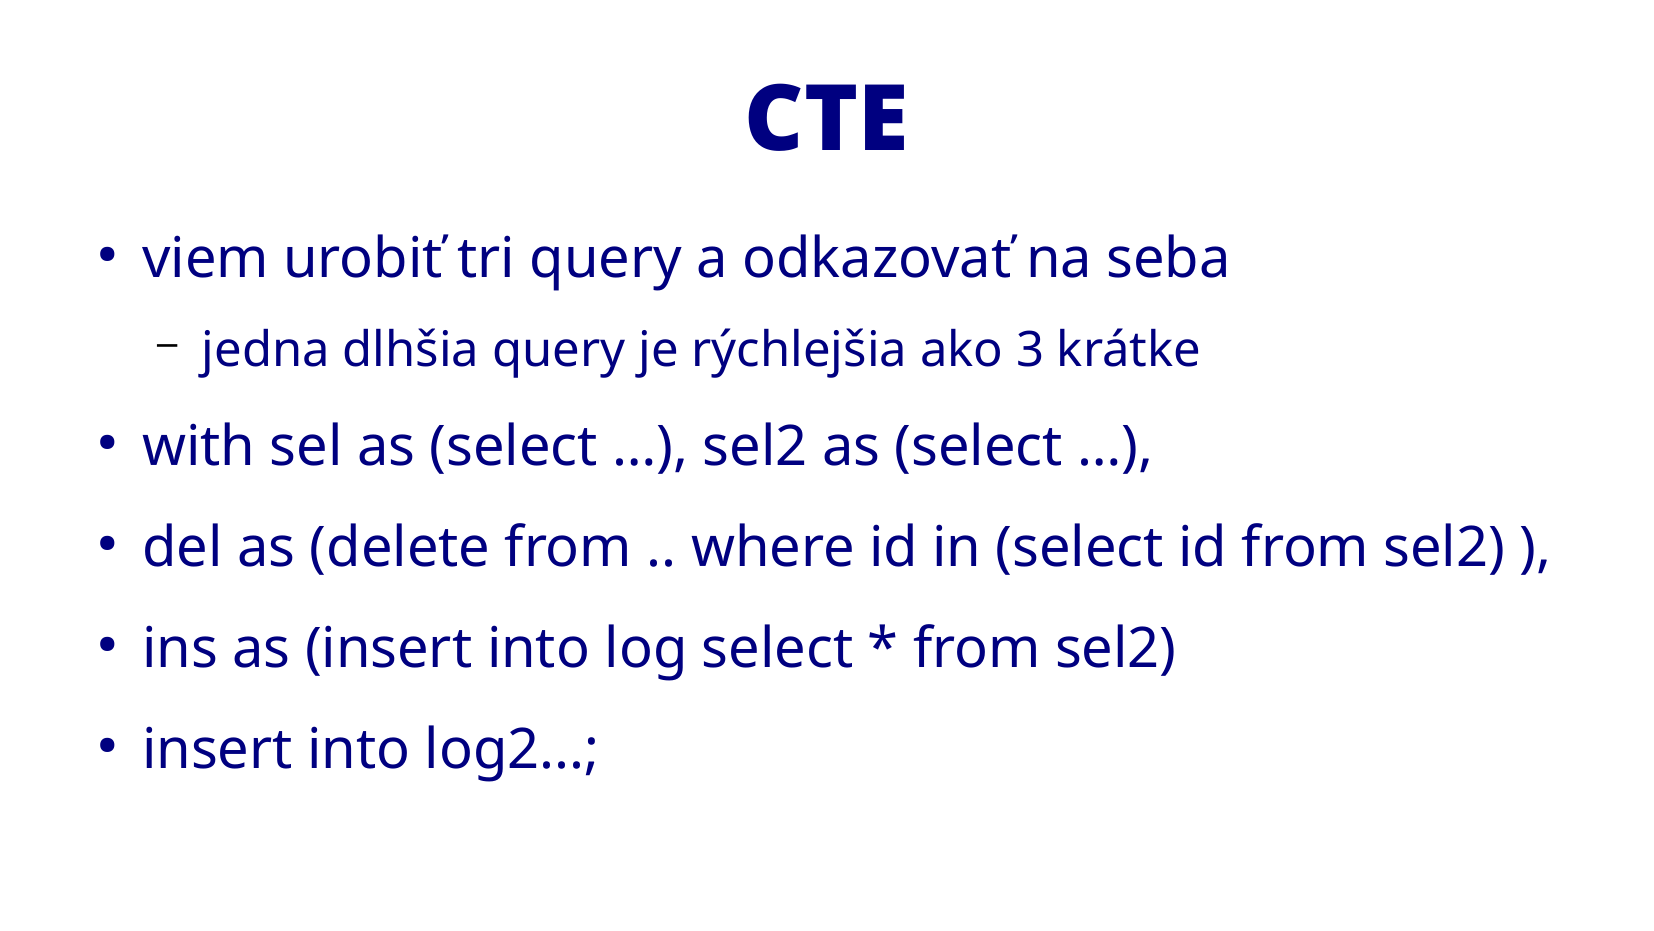

# CTE
viem urobiť tri query a odkazovať na seba
jedna dlhšia query je rýchlejšia ako 3 krátke
with sel as (select …), sel2 as (select …),
del as (delete from .. where id in (select id from sel2) ),
ins as (insert into log select * from sel2)
insert into log2...;